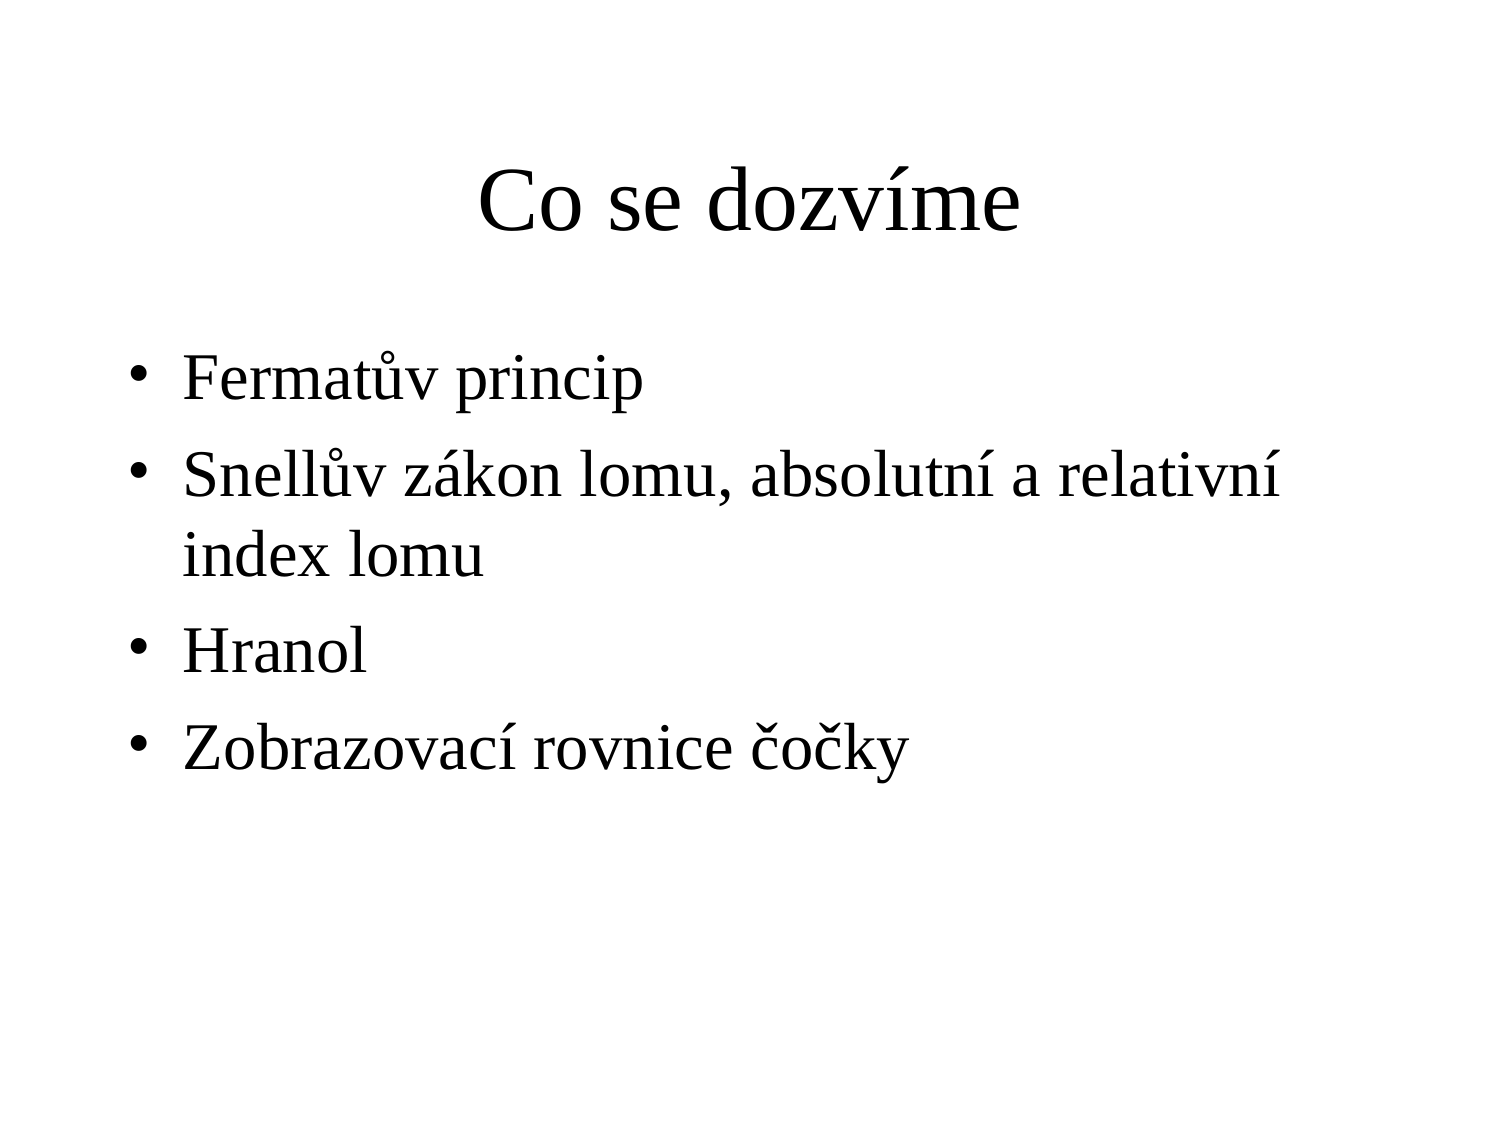

# Co se dozvíme
Fermatův princip
Snellův zákon lomu, absolutní a relativní index lomu
Hranol
Zobrazovací rovnice čočky